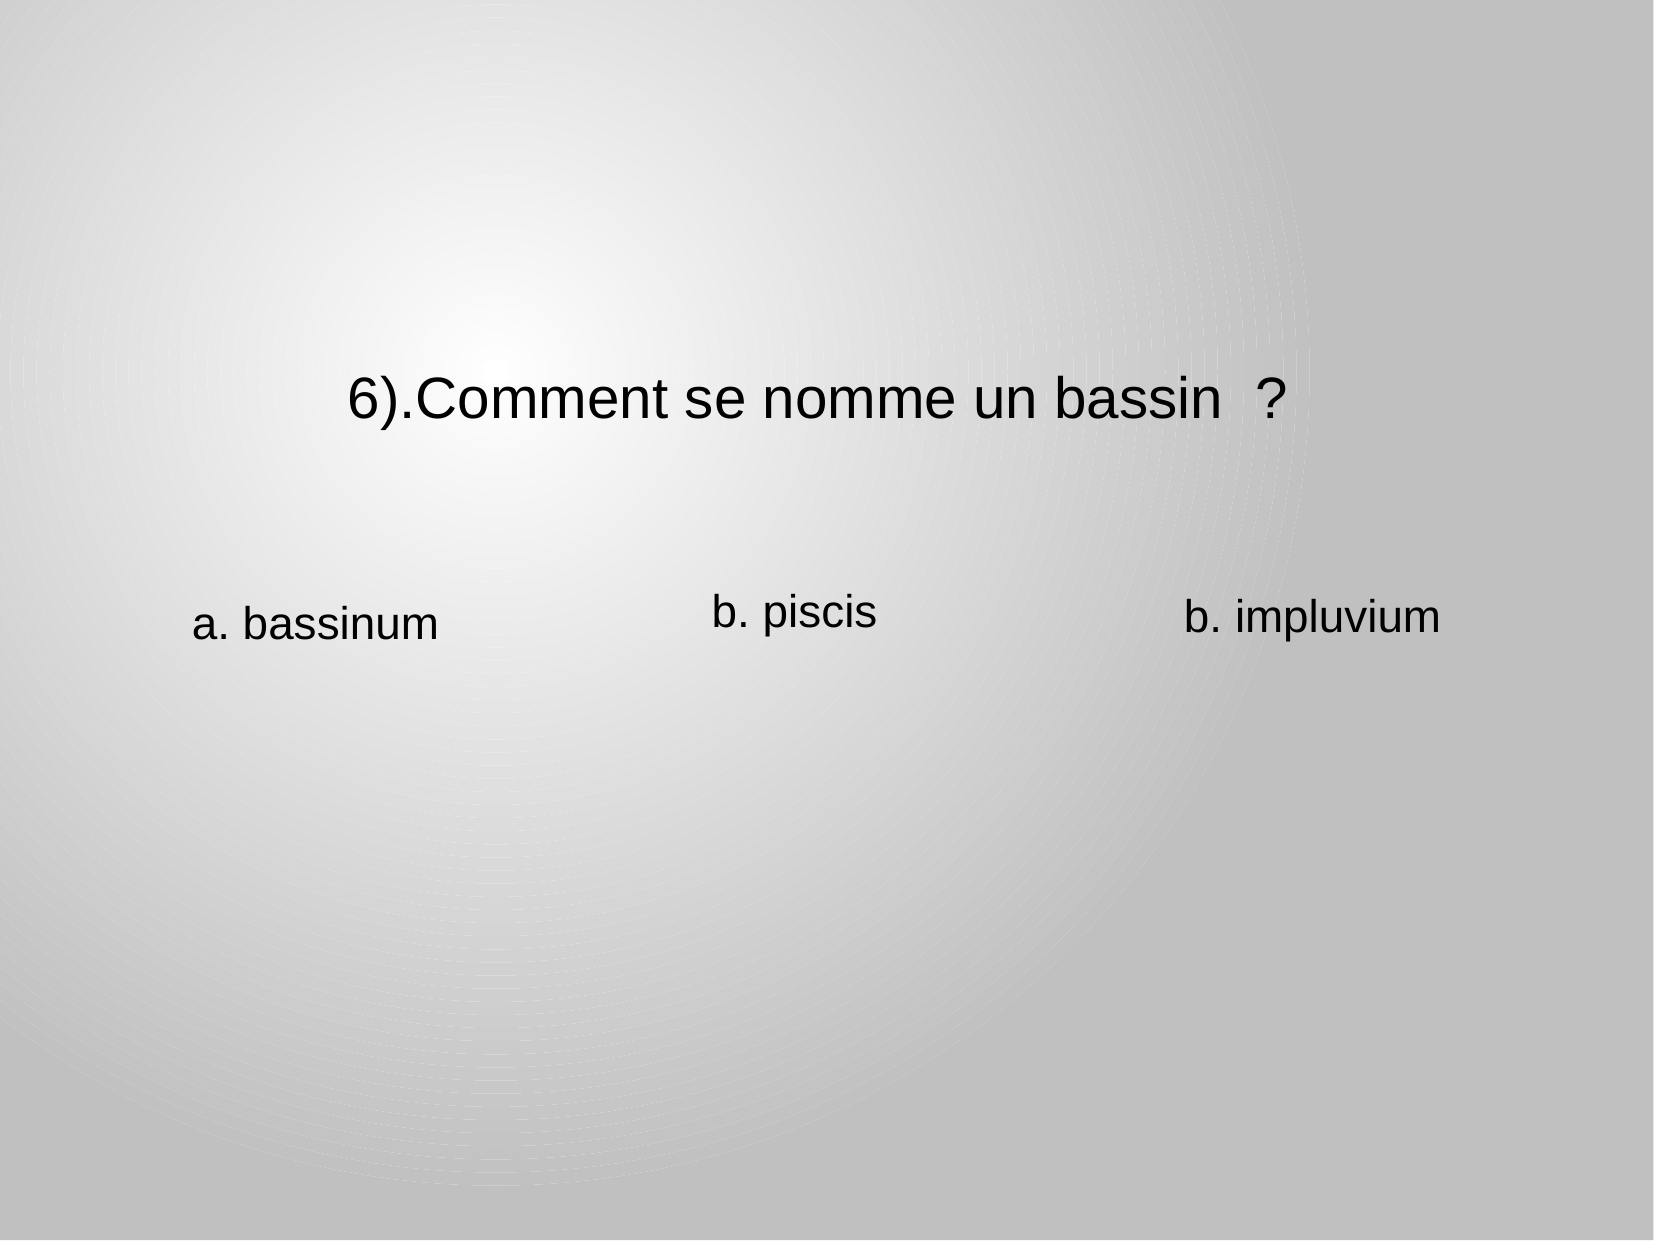

6).Comment se nomme un bassin  ?
b. piscis
b. impluvium
a. bassinum